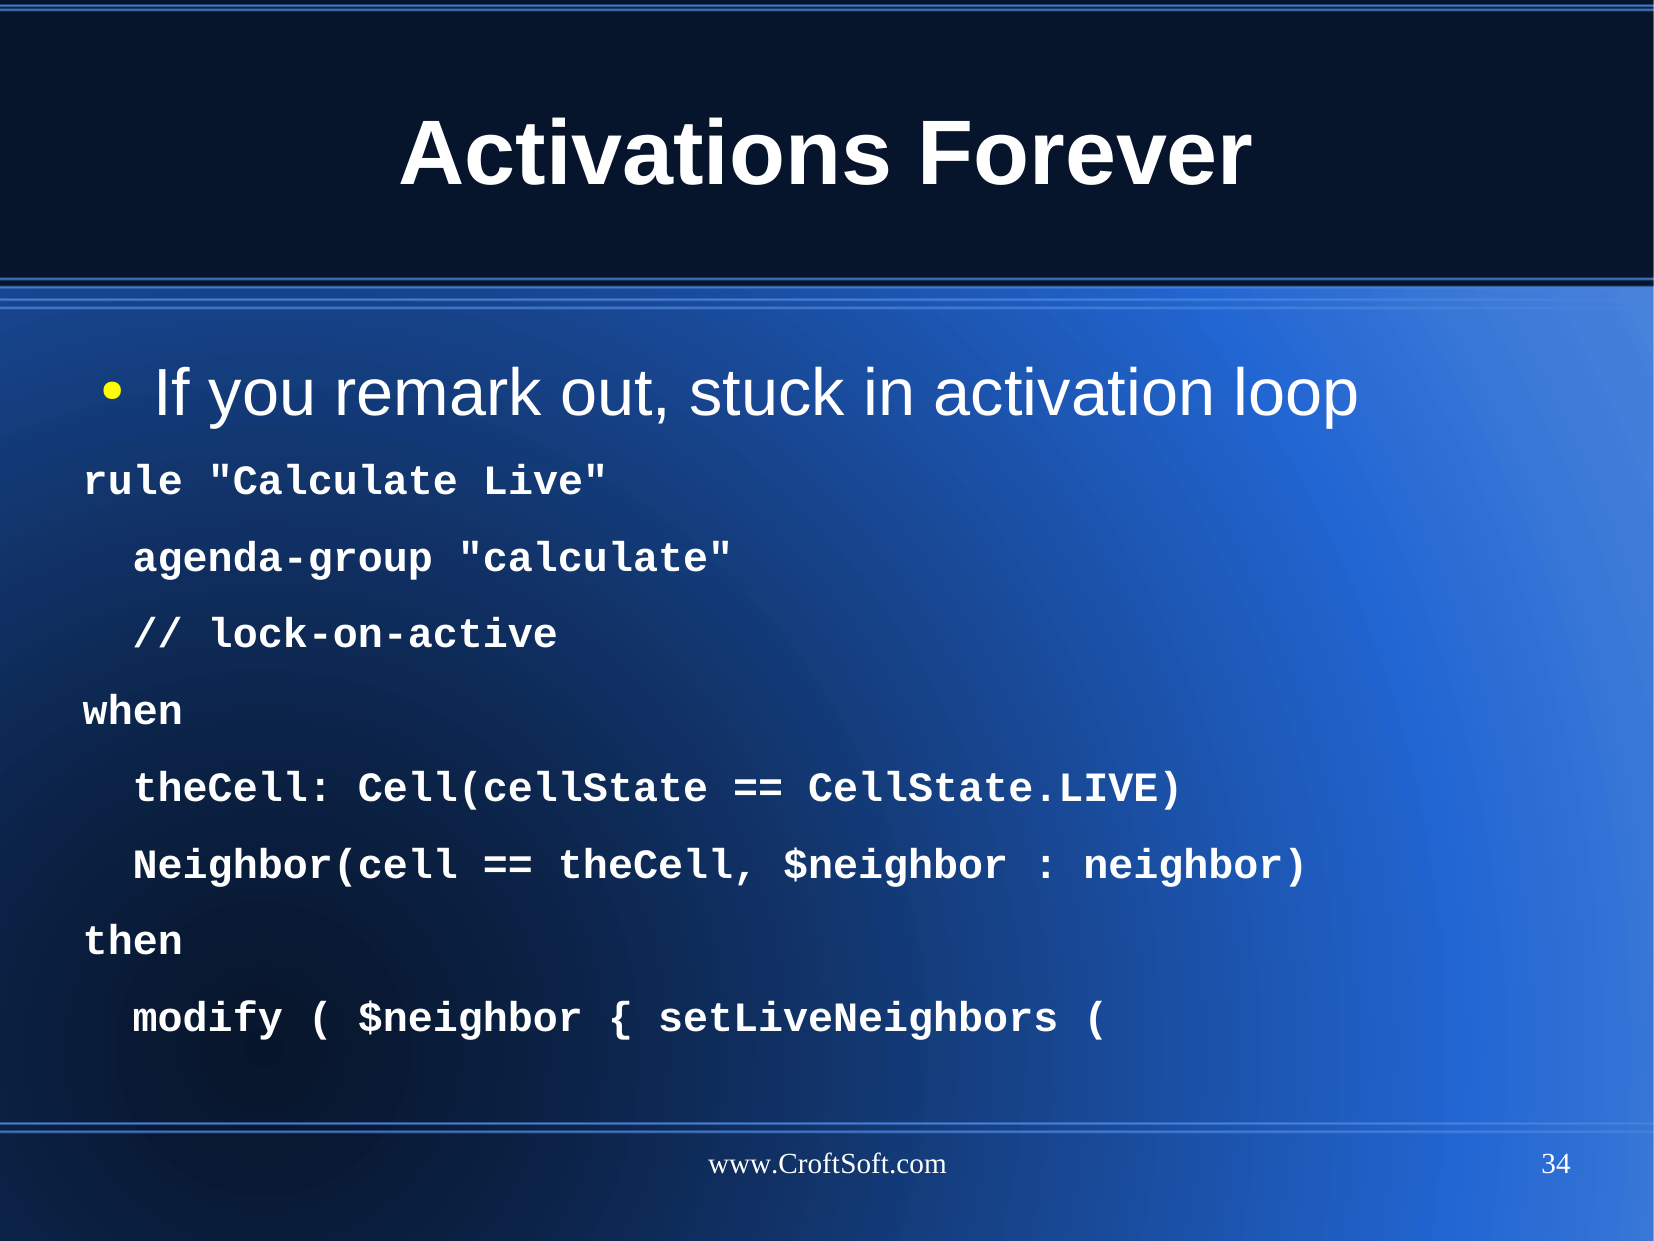

# Activations Forever
If you remark out, stuck in activation loop
rule "Calculate Live"
 agenda-group "calculate"
 // lock-on-active
when
 theCell: Cell(cellState == CellState.LIVE)
 Neighbor(cell == theCell, $neighbor : neighbor)
then
 modify ( $neighbor { setLiveNeighbors (
www.CroftSoft.com
34